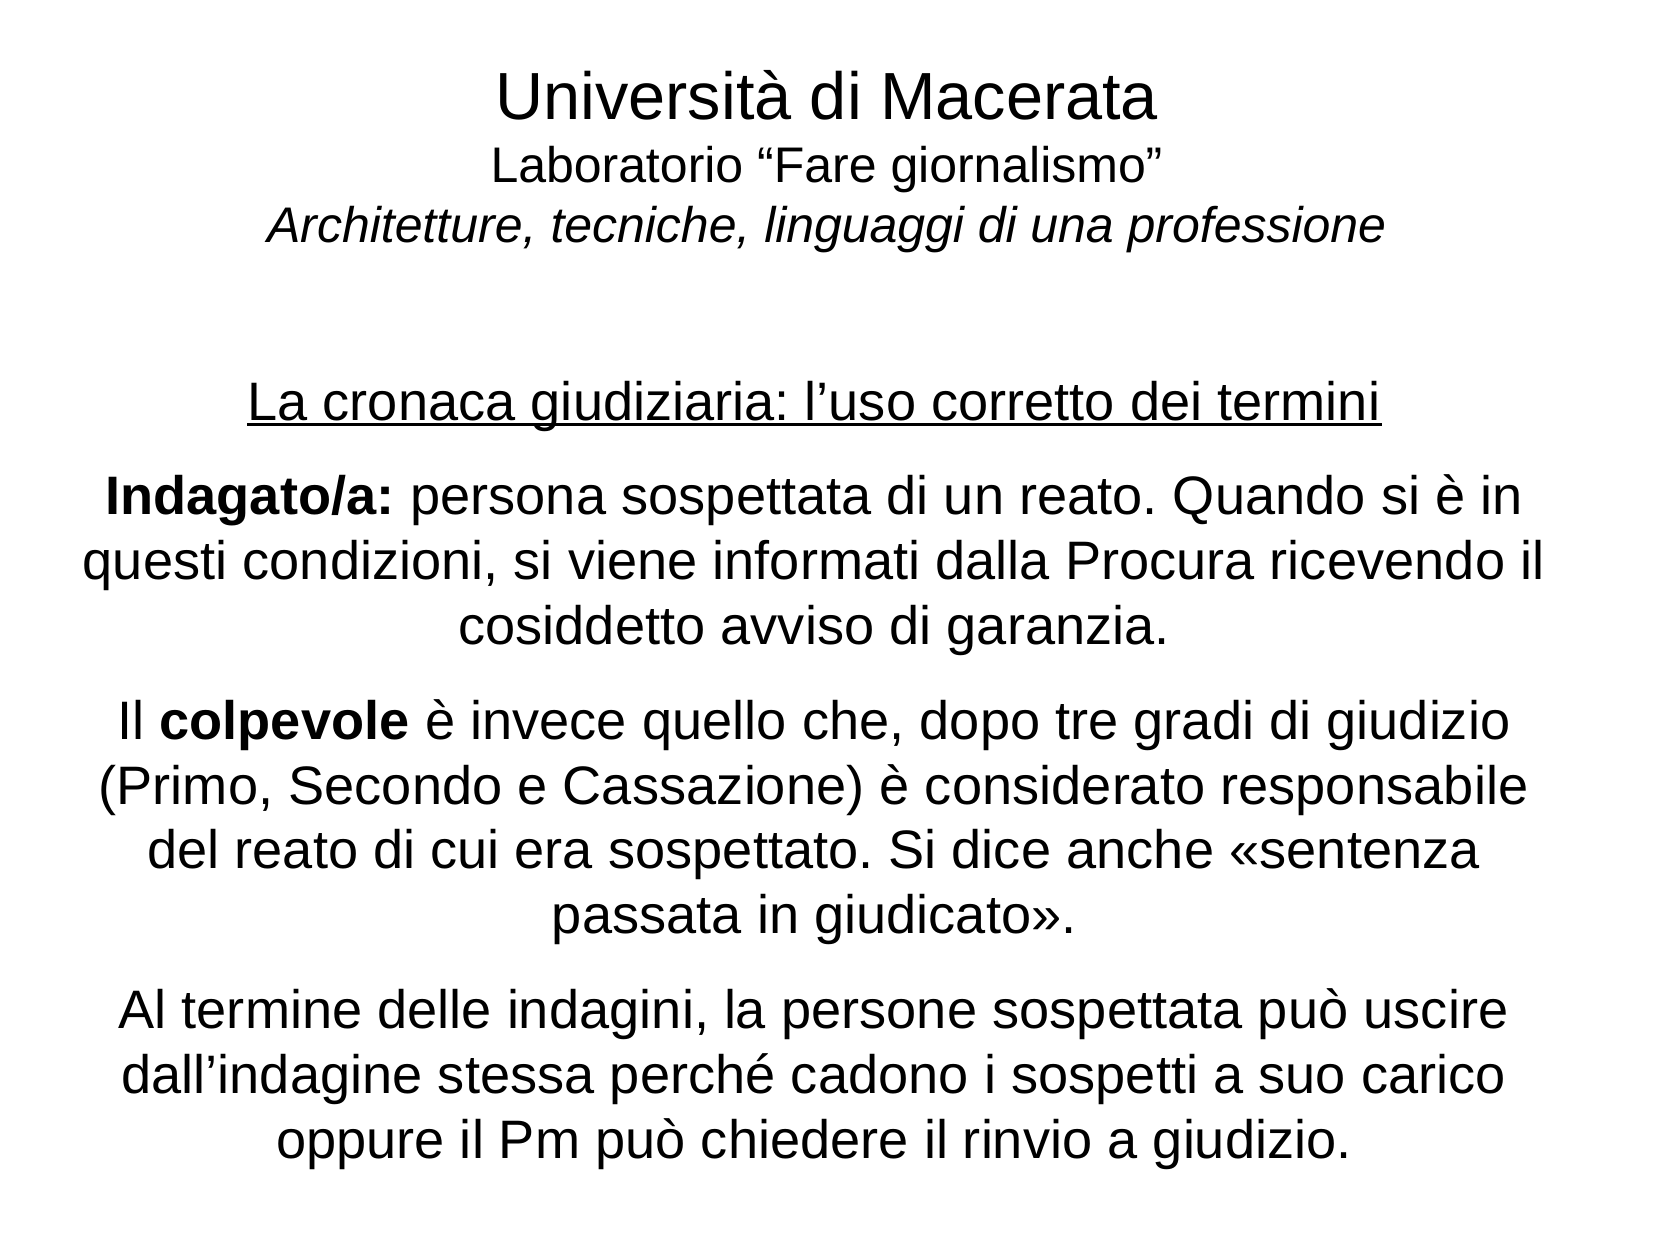

# Università di Macerata Laboratorio “Fare giornalismo” Architetture, tecniche, linguaggi di una professione
La cronaca giudiziaria: l’uso corretto dei termini
Indagato/a: persona sospettata di un reato. Quando si è in questi condizioni, si viene informati dalla Procura ricevendo il cosiddetto avviso di garanzia.
Il colpevole è invece quello che, dopo tre gradi di giudizio (Primo, Secondo e Cassazione) è considerato responsabile del reato di cui era sospettato. Si dice anche «sentenza passata in giudicato».
Al termine delle indagini, la persone sospettata può uscire dall’indagine stessa perché cadono i sospetti a suo carico oppure il Pm può chiedere il rinvio a giudizio.